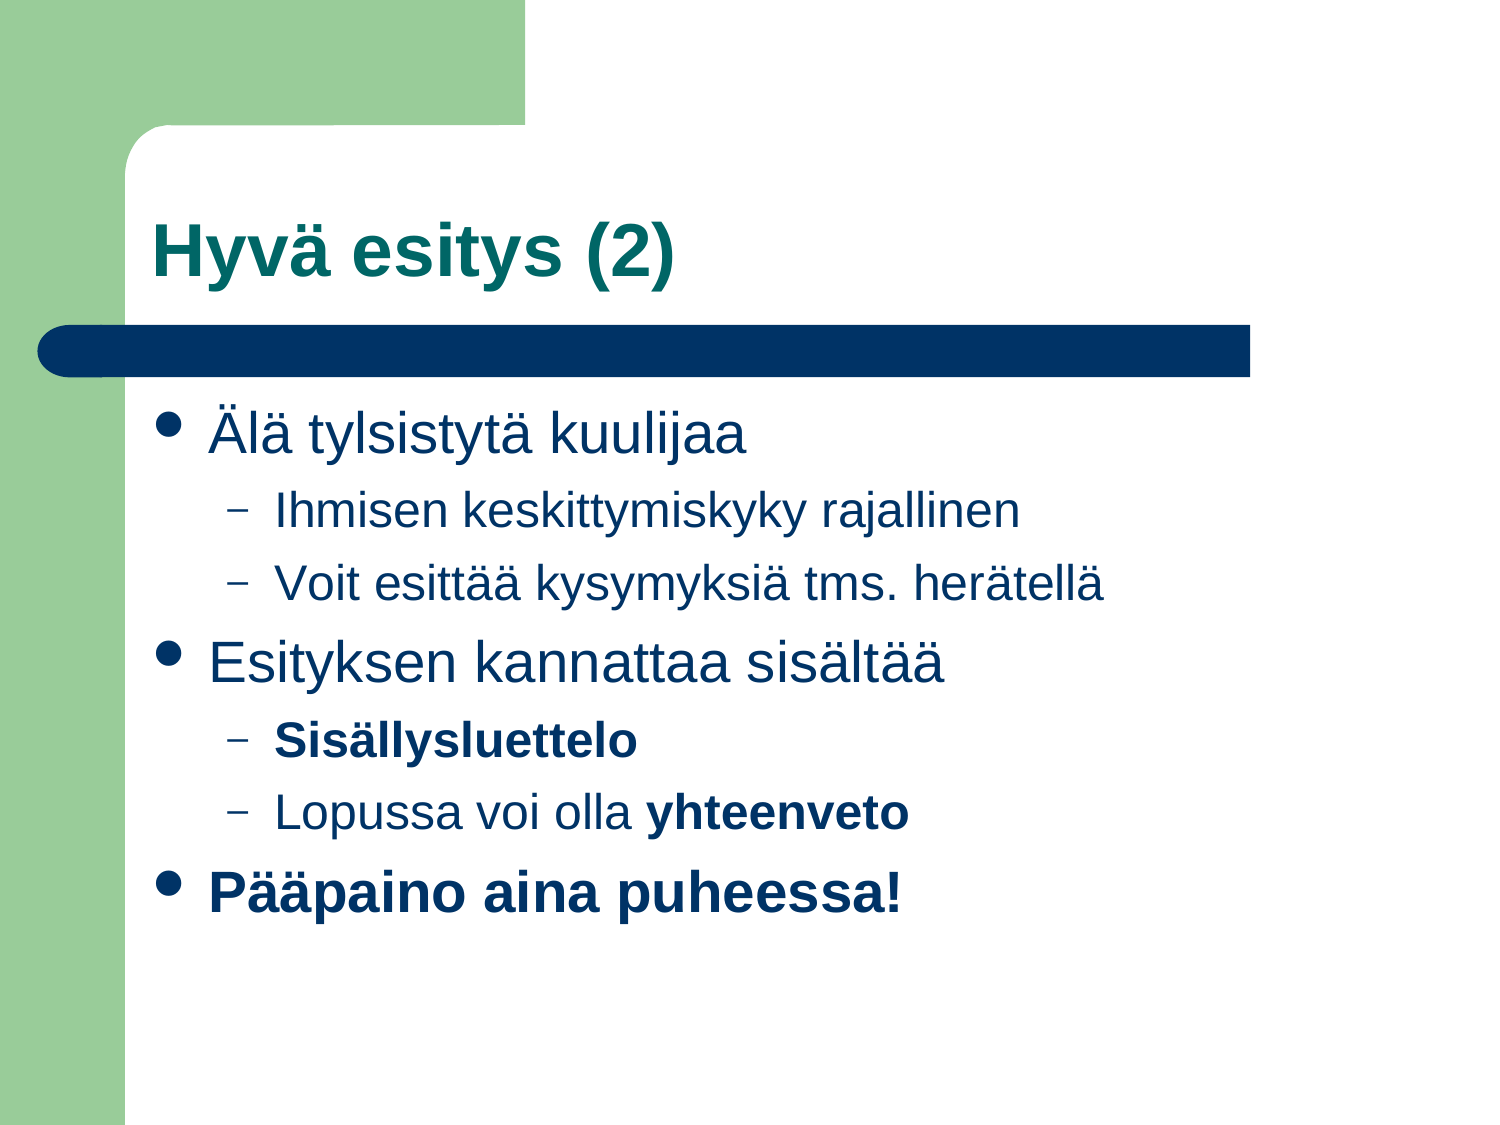

# Hyvä esitys (2)
Älä tylsistytä kuulijaa
Ihmisen keskittymiskyky rajallinen
Voit esittää kysymyksiä tms. herätellä
Esityksen kannattaa sisältää
Sisällysluettelo
Lopussa voi olla yhteenveto
Pääpaino aina puheessa!